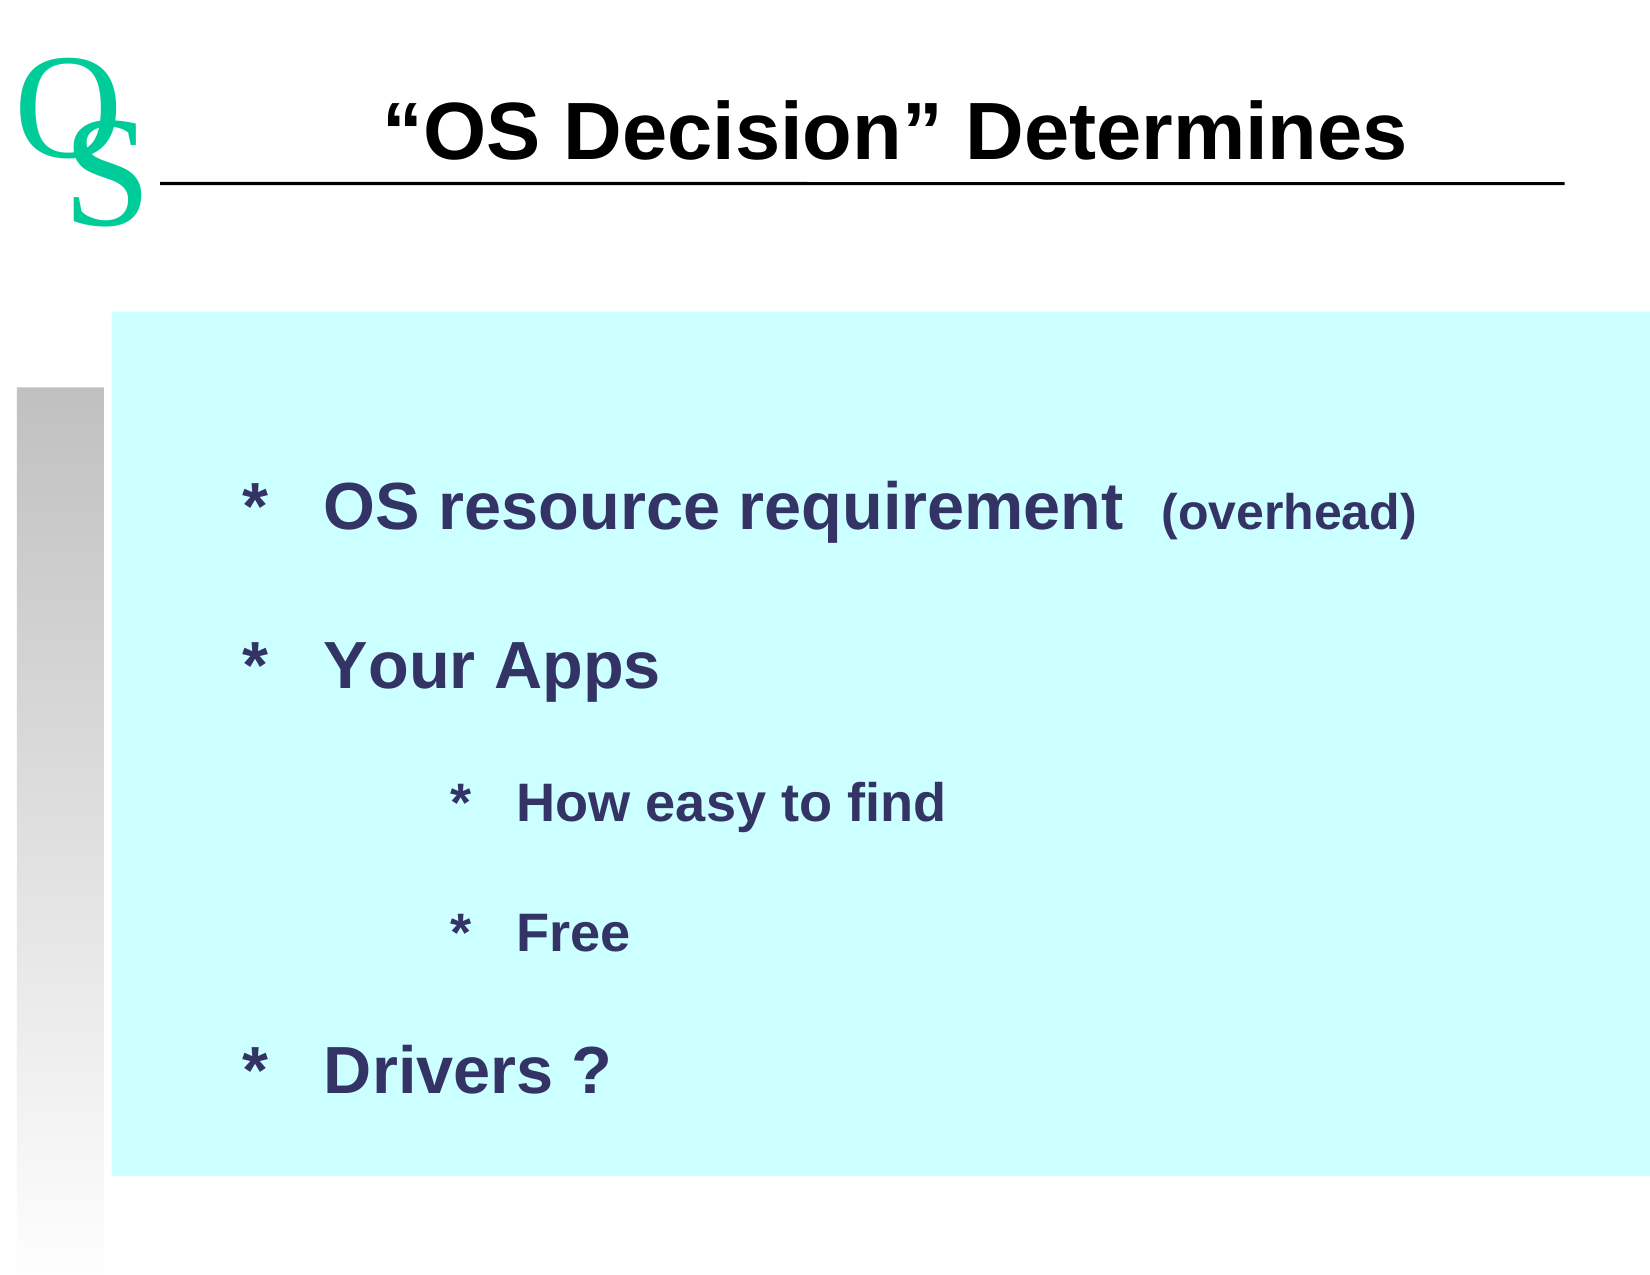

O
S
 “OS Decision” Determines
 * OS resource requirement (overhead)
 * Your Apps
	 		* How easy to find
 	* Free
 * Drivers ?